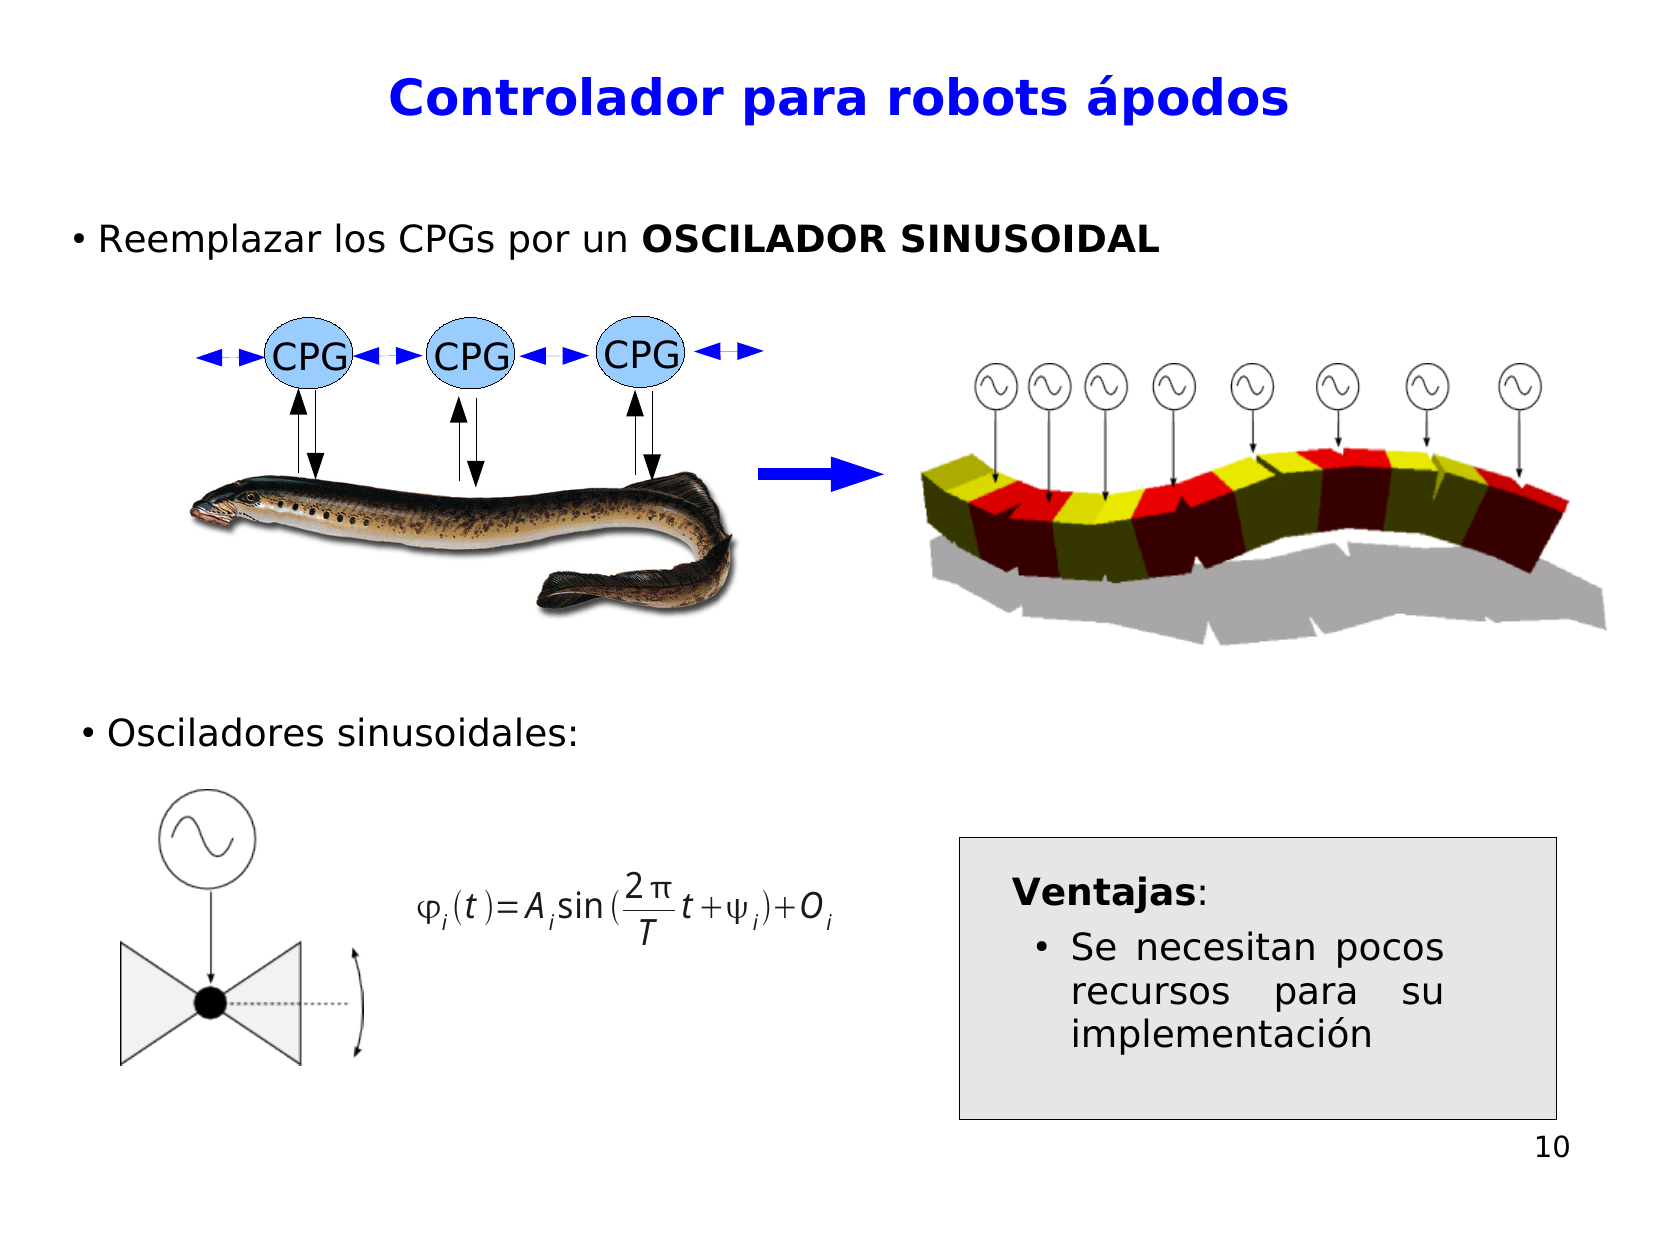

Controlador para robots ápodos
 Reemplazar los CPGs por un OSCILADOR SINUSOIDAL
CPG
CPG
CPG
 Osciladores sinusoidales:
 Ventajas:
Se necesitan pocos recursos para su implementación
10